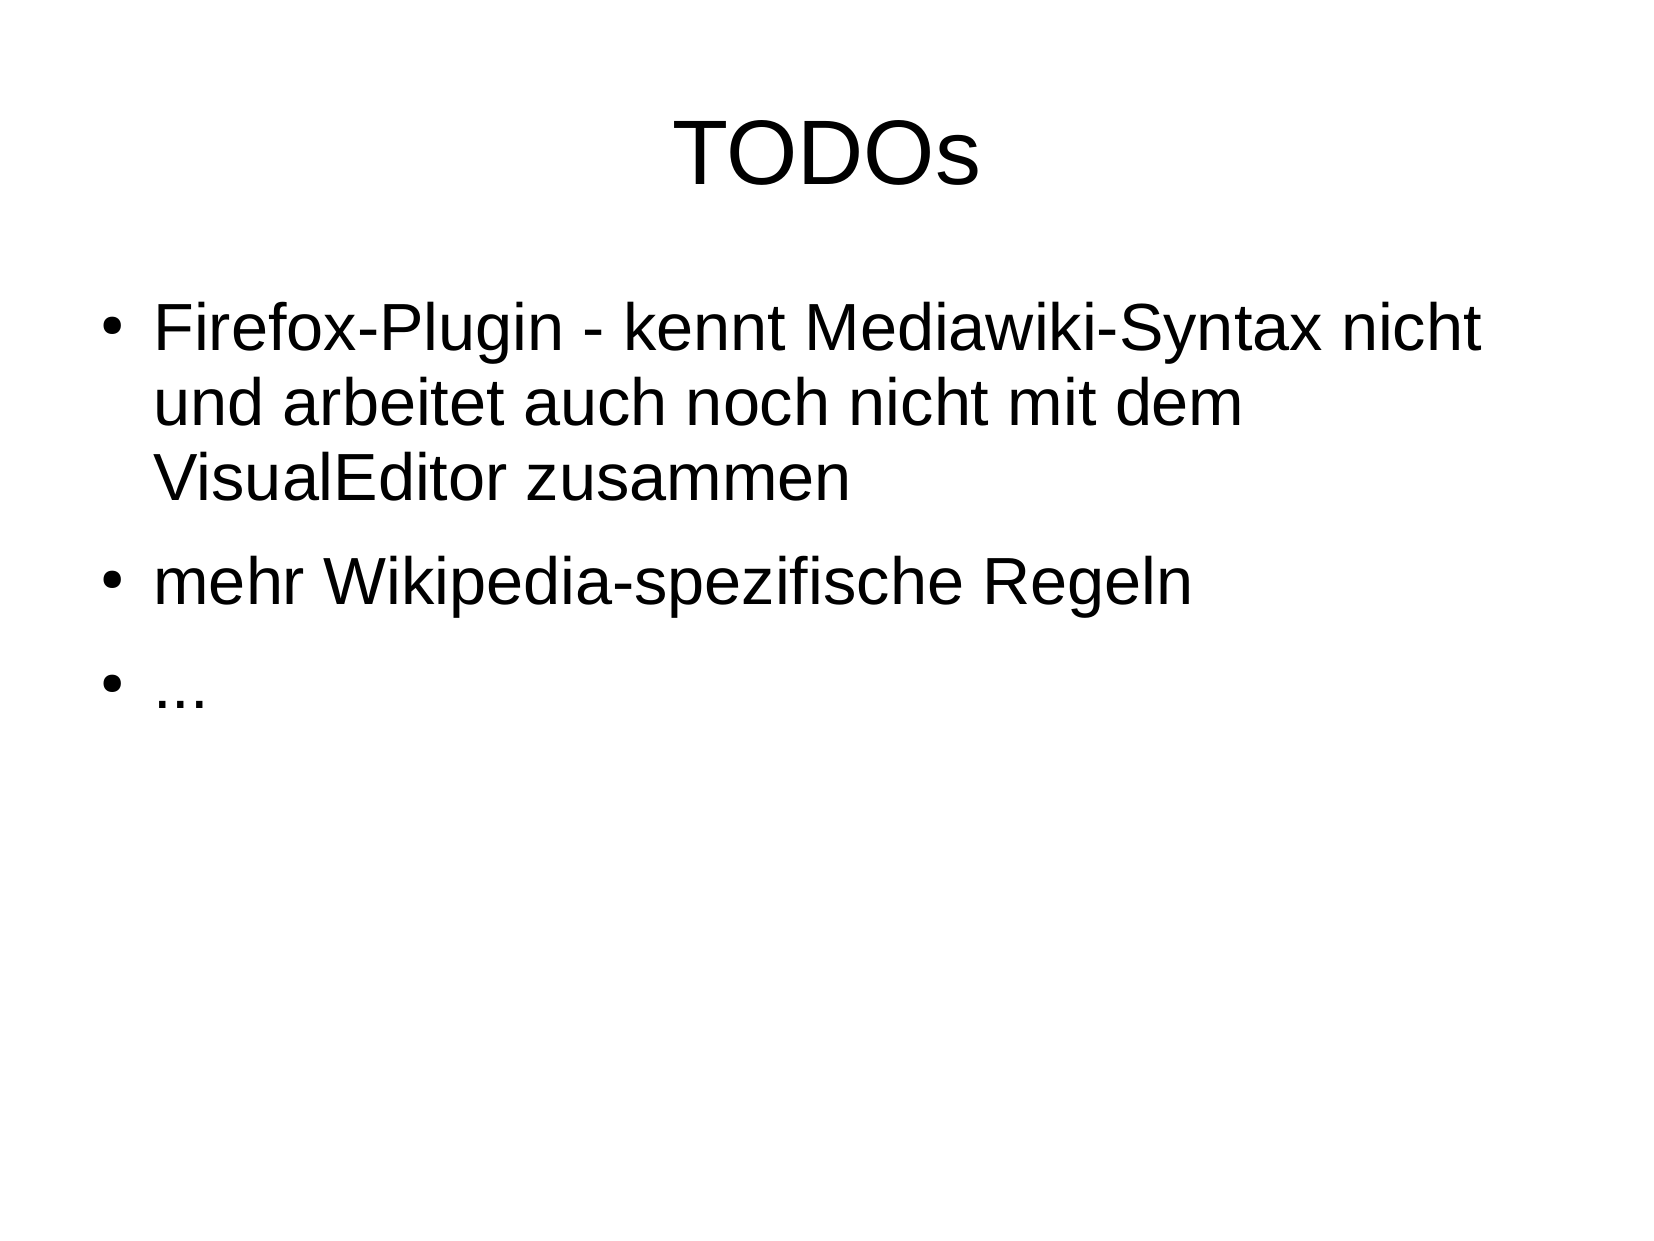

# TODOs
Firefox-Plugin - kennt Mediawiki-Syntax nicht und arbeitet auch noch nicht mit dem VisualEditor zusammen
mehr Wikipedia-spezifische Regeln
...